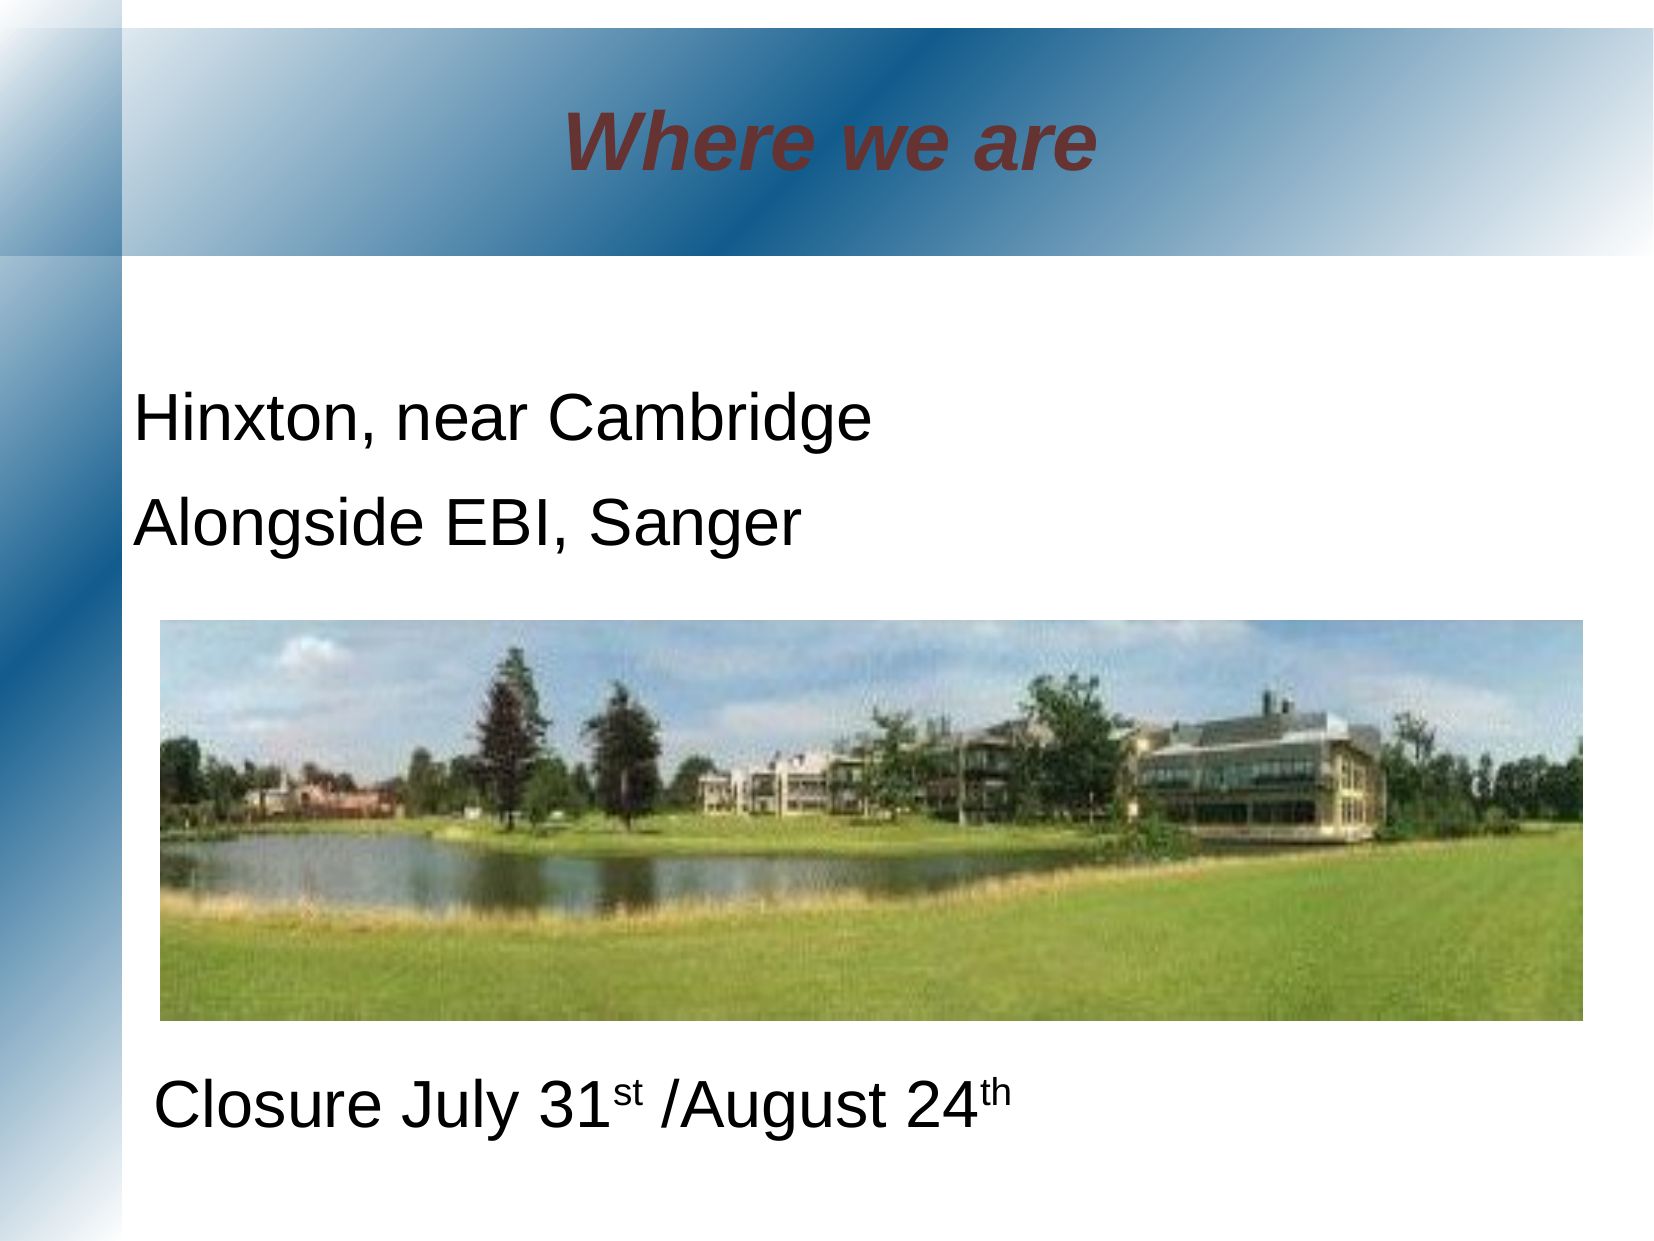

# Where we are
Hinxton, near Cambridge
Alongside EBI, Sanger
Closure July 31st /August 24th